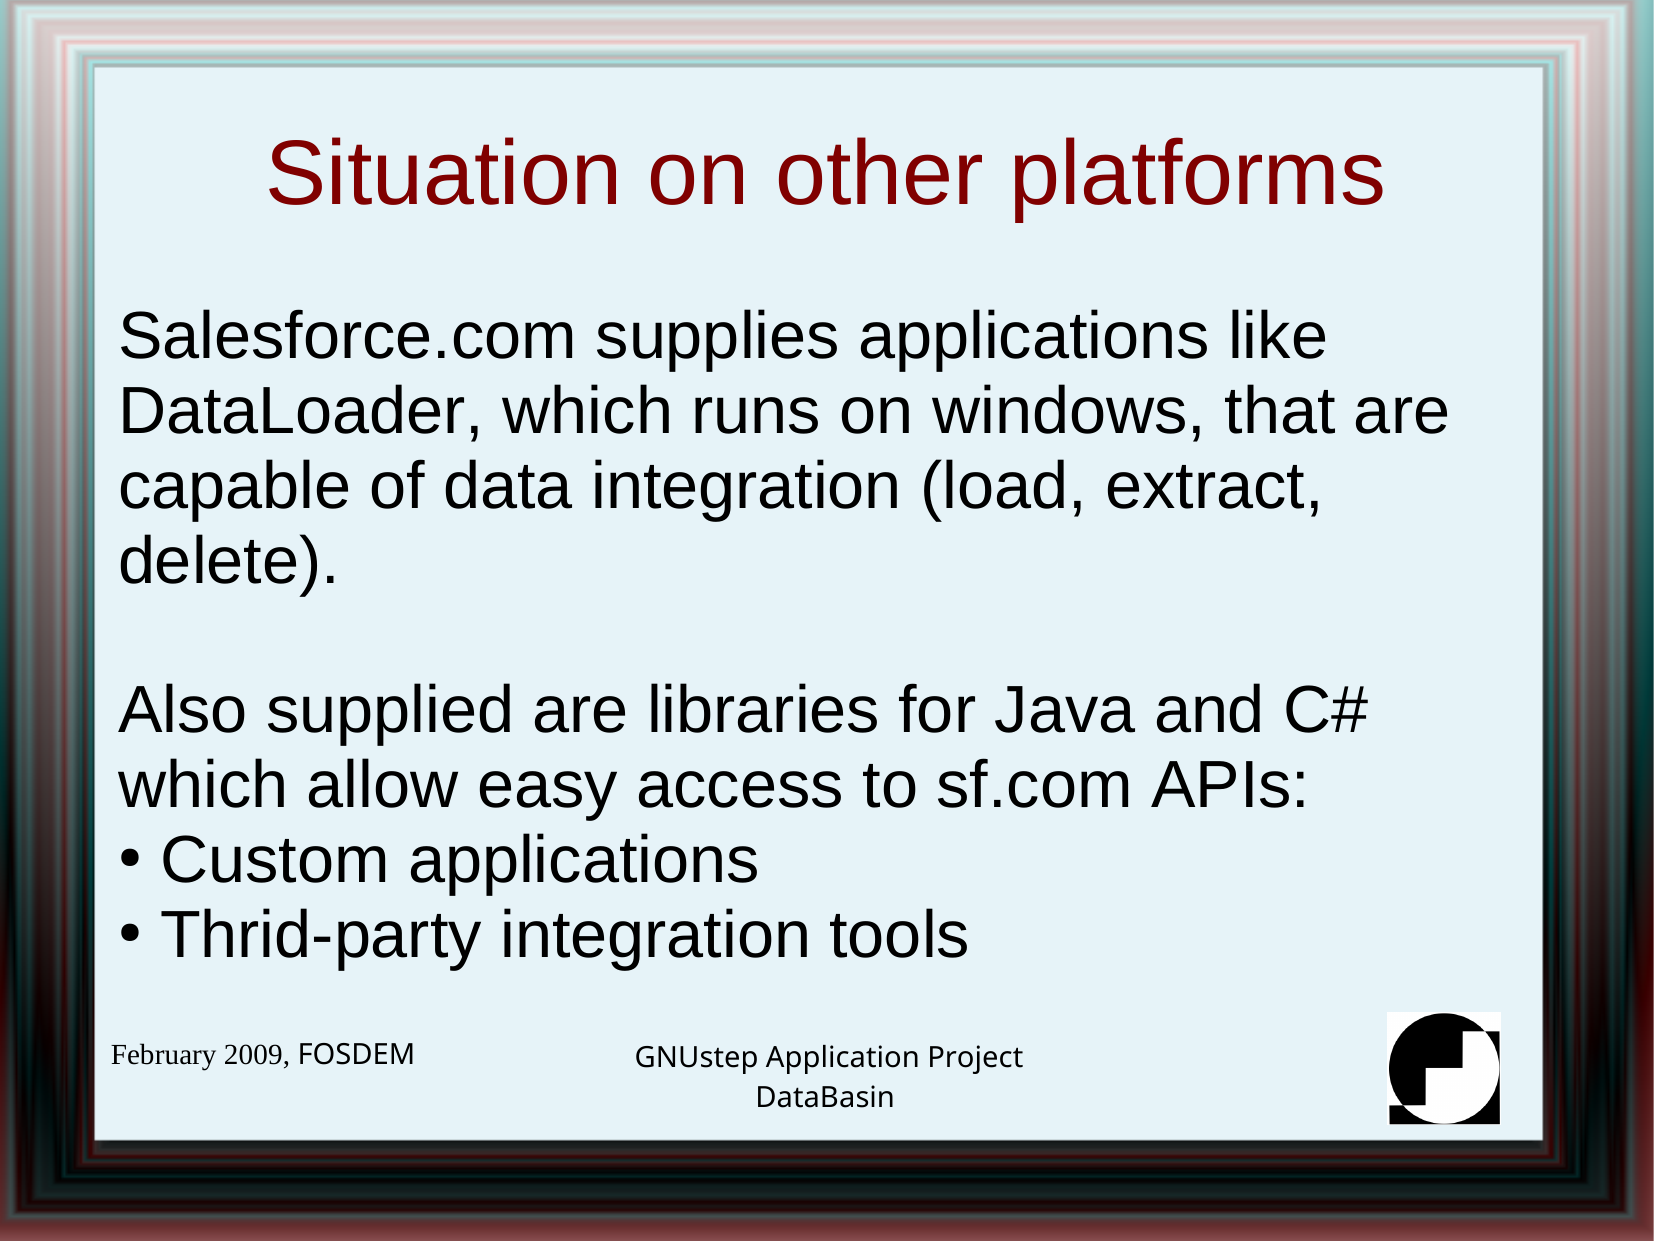

# Situation on other platforms
Salesforce.com supplies applications like DataLoader, which runs on windows, that are capable of data integration (load, extract, delete).
Also supplied are libraries for Java and C# which allow easy access to sf.com APIs:
 Custom applications
 Thrid-party integration tools